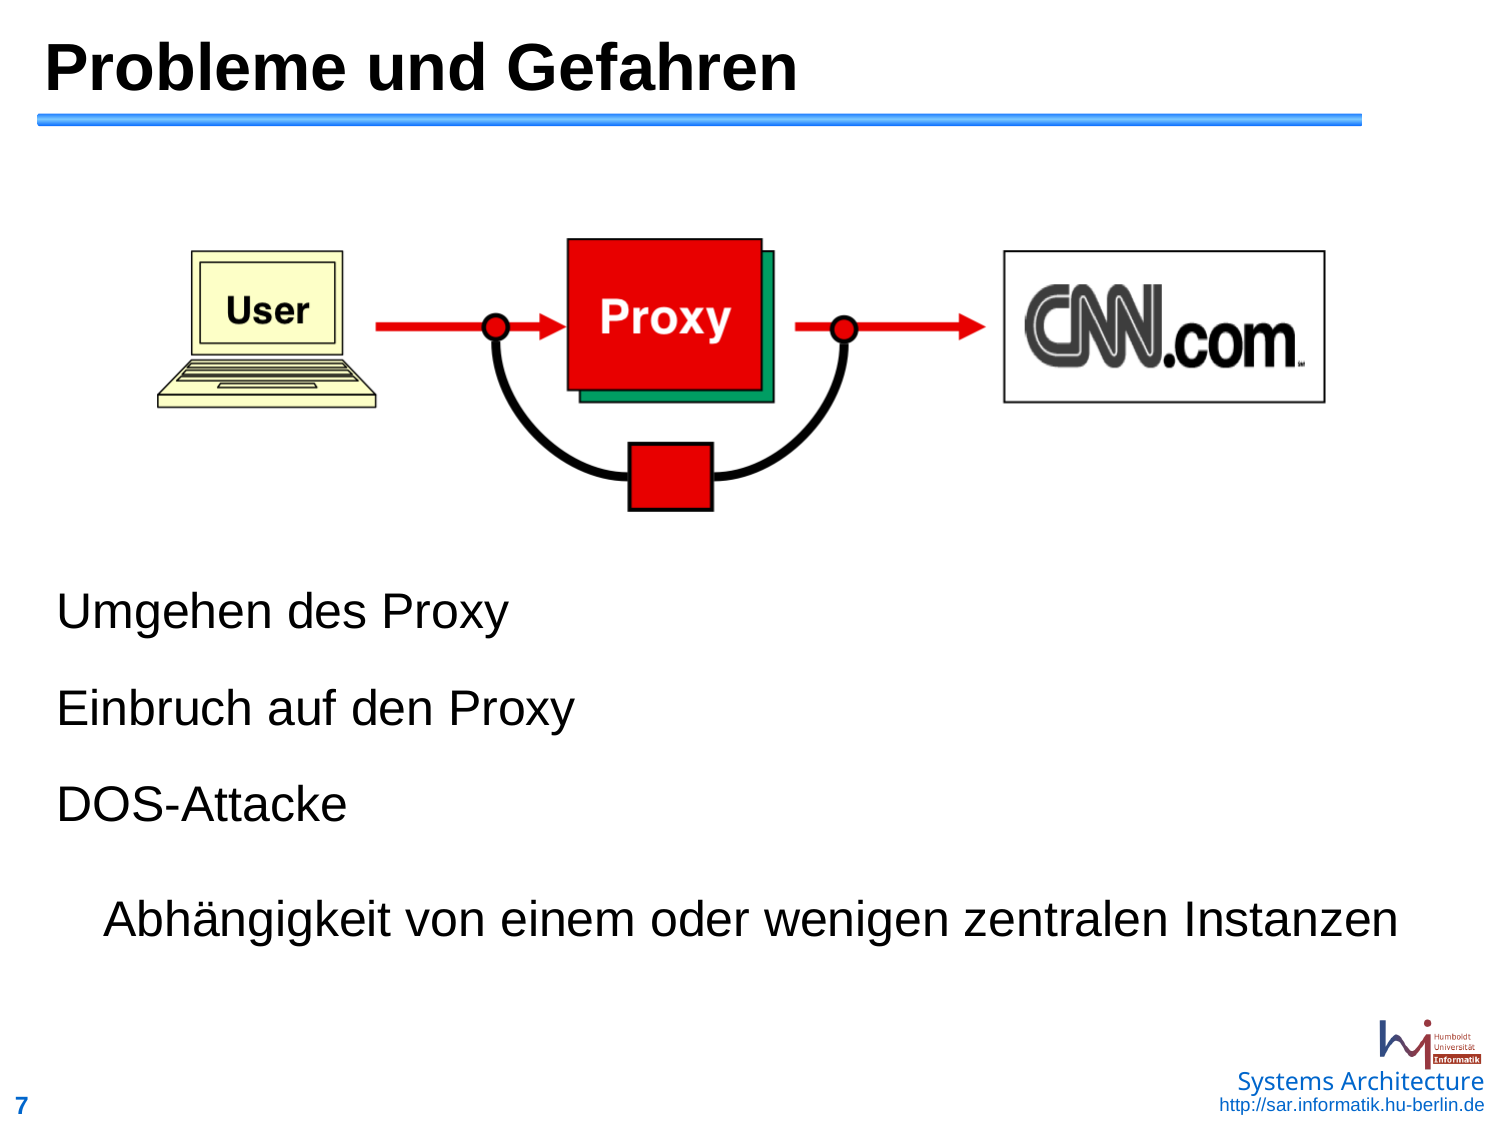

# Probleme und Gefahren
Umgehen des Proxy
Einbruch auf den Proxy
DOS-Attacke
Abhängigkeit von einem oder wenigen zentralen Instanzen